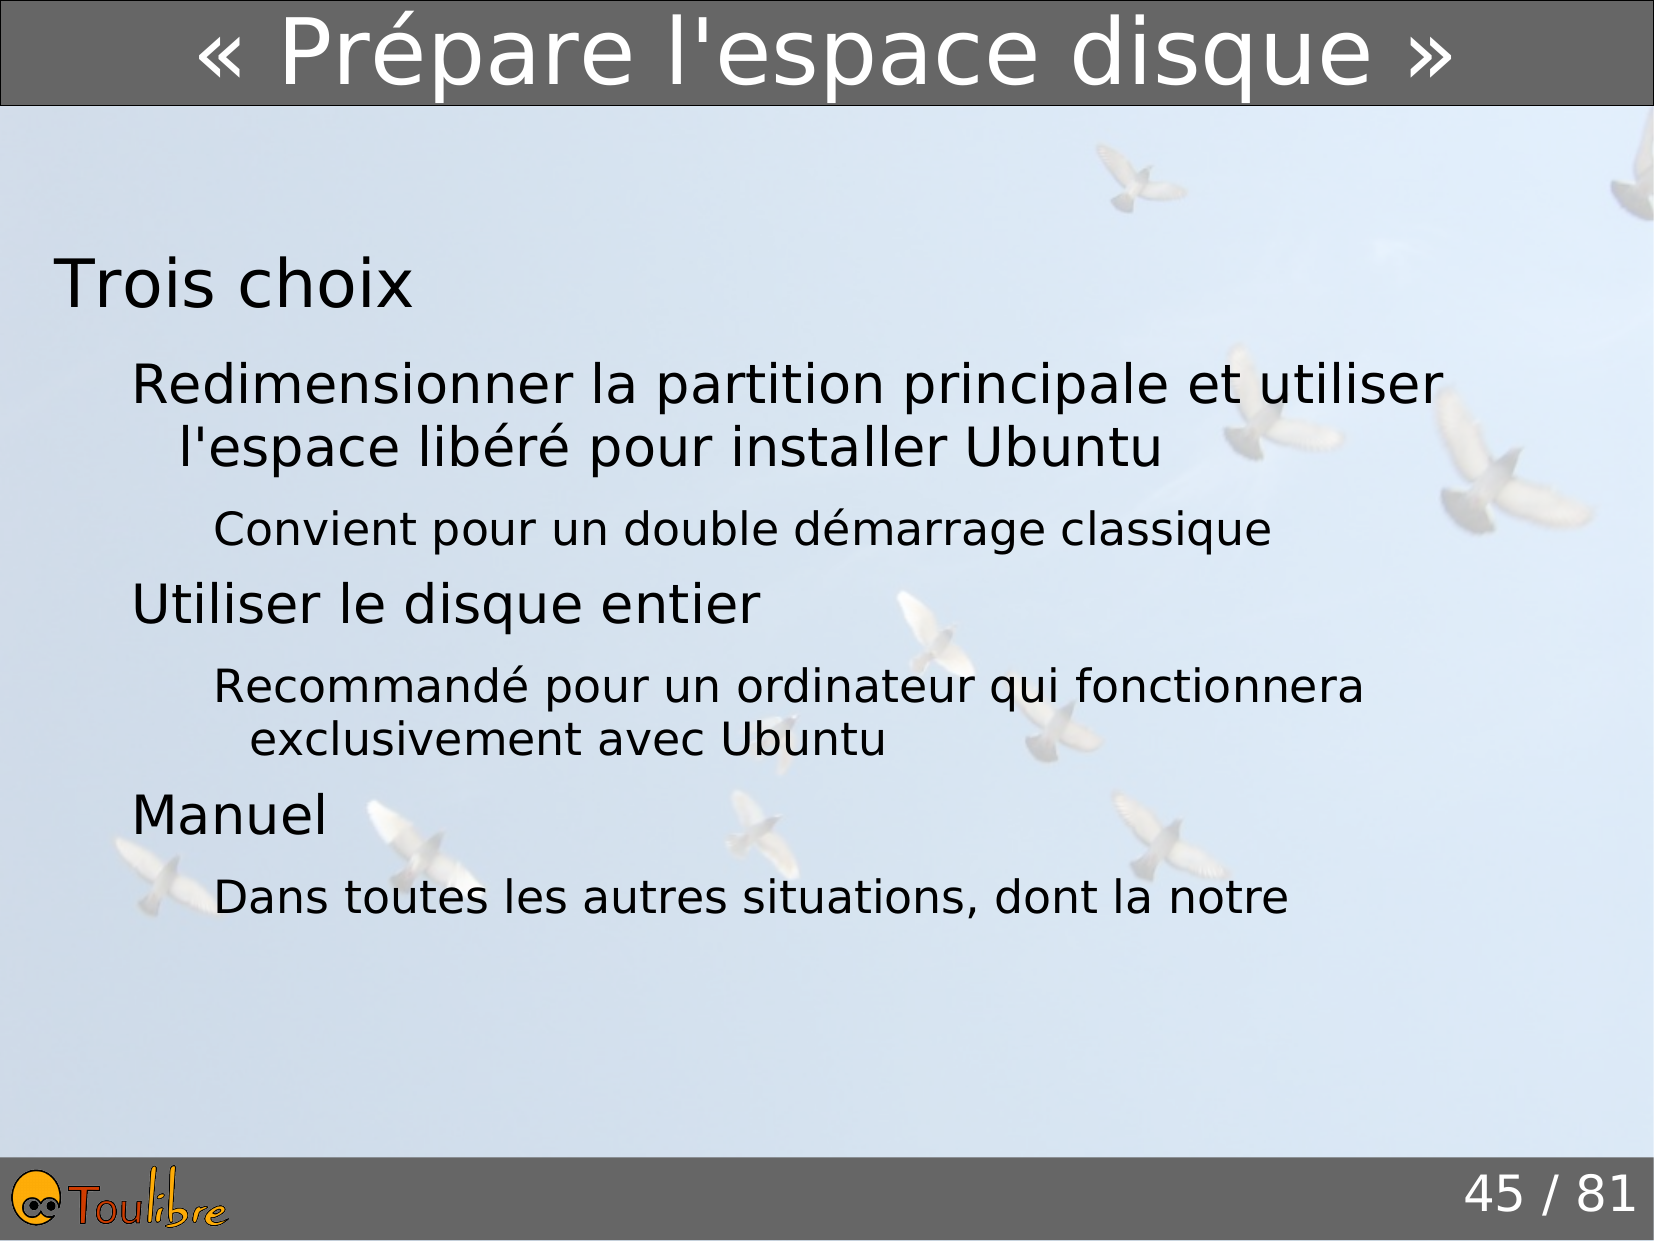

# « Prépare l'espace disque »
Trois choix
Redimensionner la partition principale et utiliser l'espace libéré pour installer Ubuntu
Convient pour un double démarrage classique
Utiliser le disque entier
Recommandé pour un ordinateur qui fonctionnera exclusivement avec Ubuntu
Manuel
Dans toutes les autres situations, dont la notre